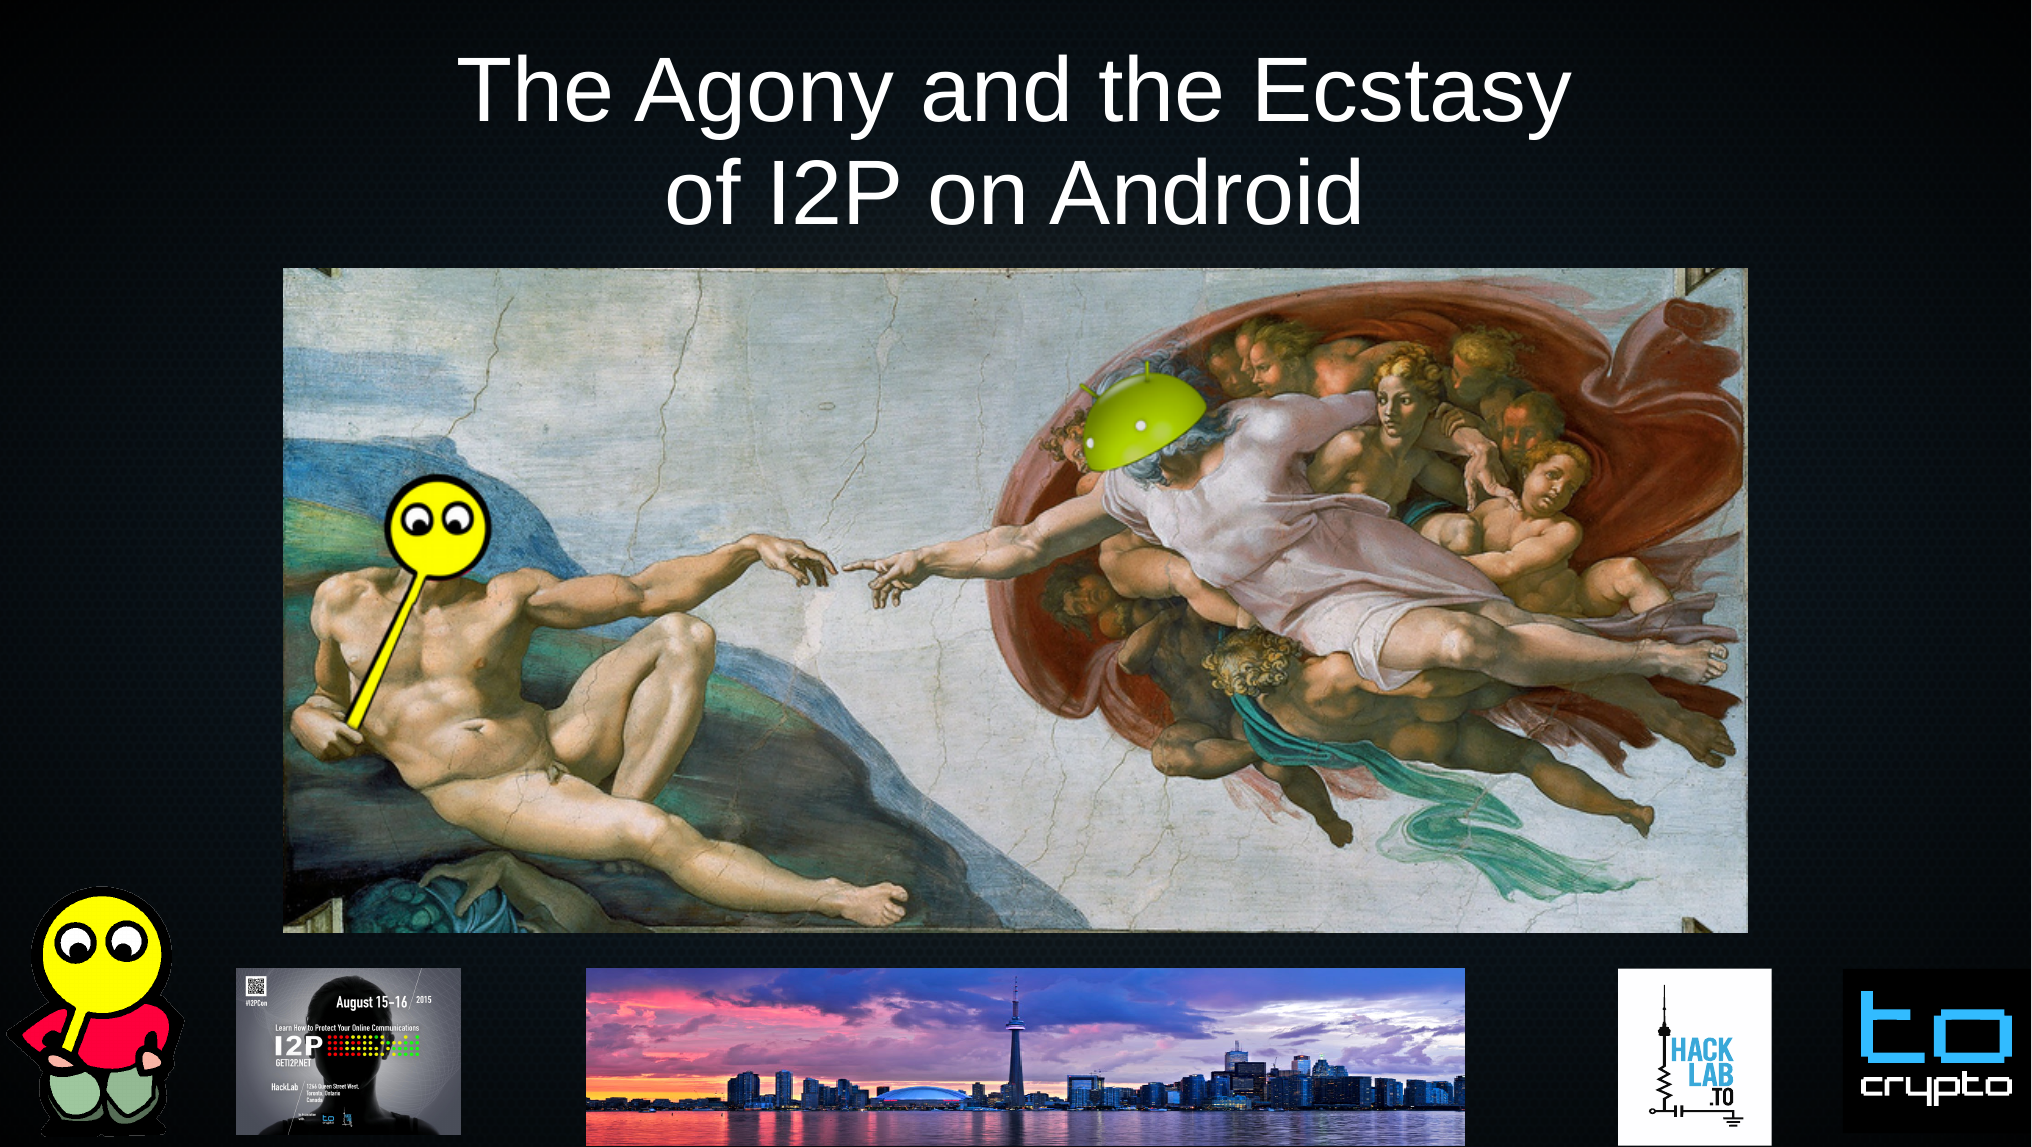

# The Agony and the Ecstasy of I2P on Android
2